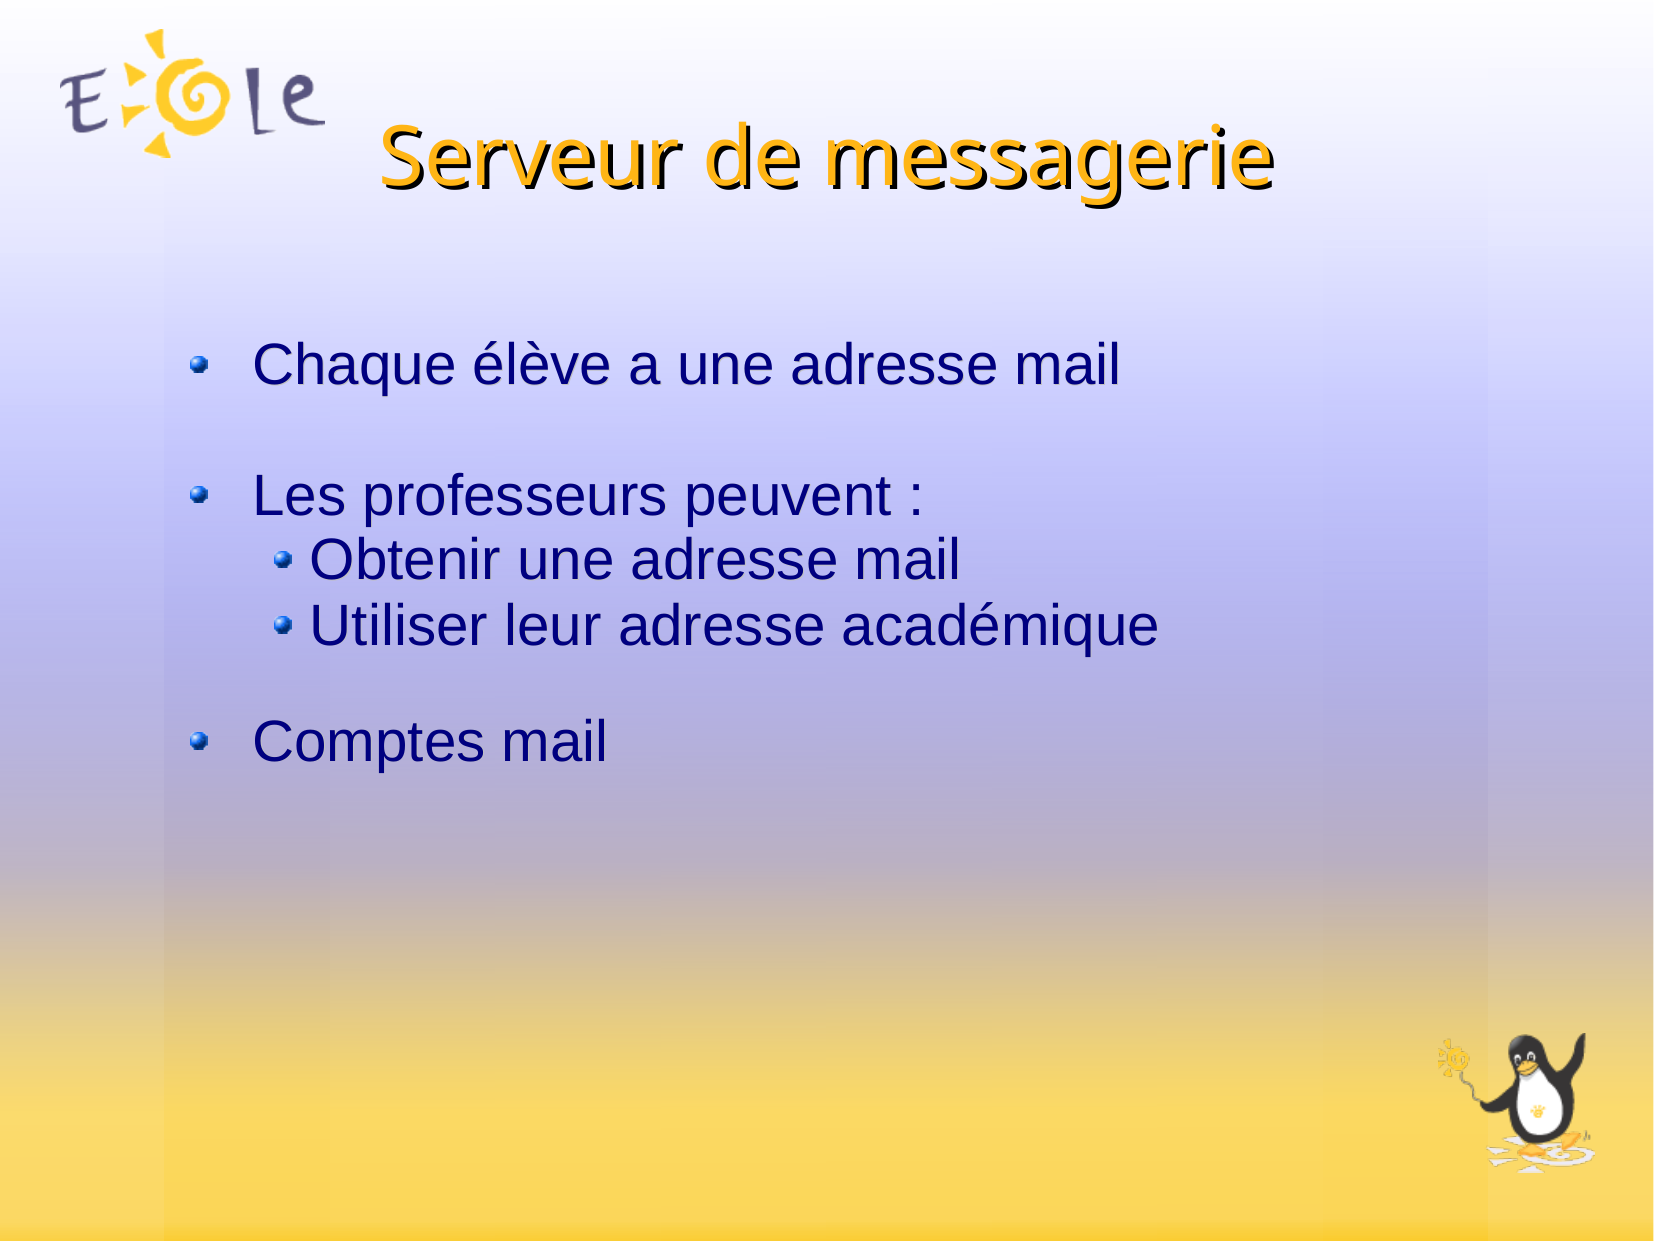

# Serveur de messagerie
Chaque élève a une adresse mail
Les professeurs peuvent :
Obtenir une adresse mail
Utiliser leur adresse académique
Comptes mail